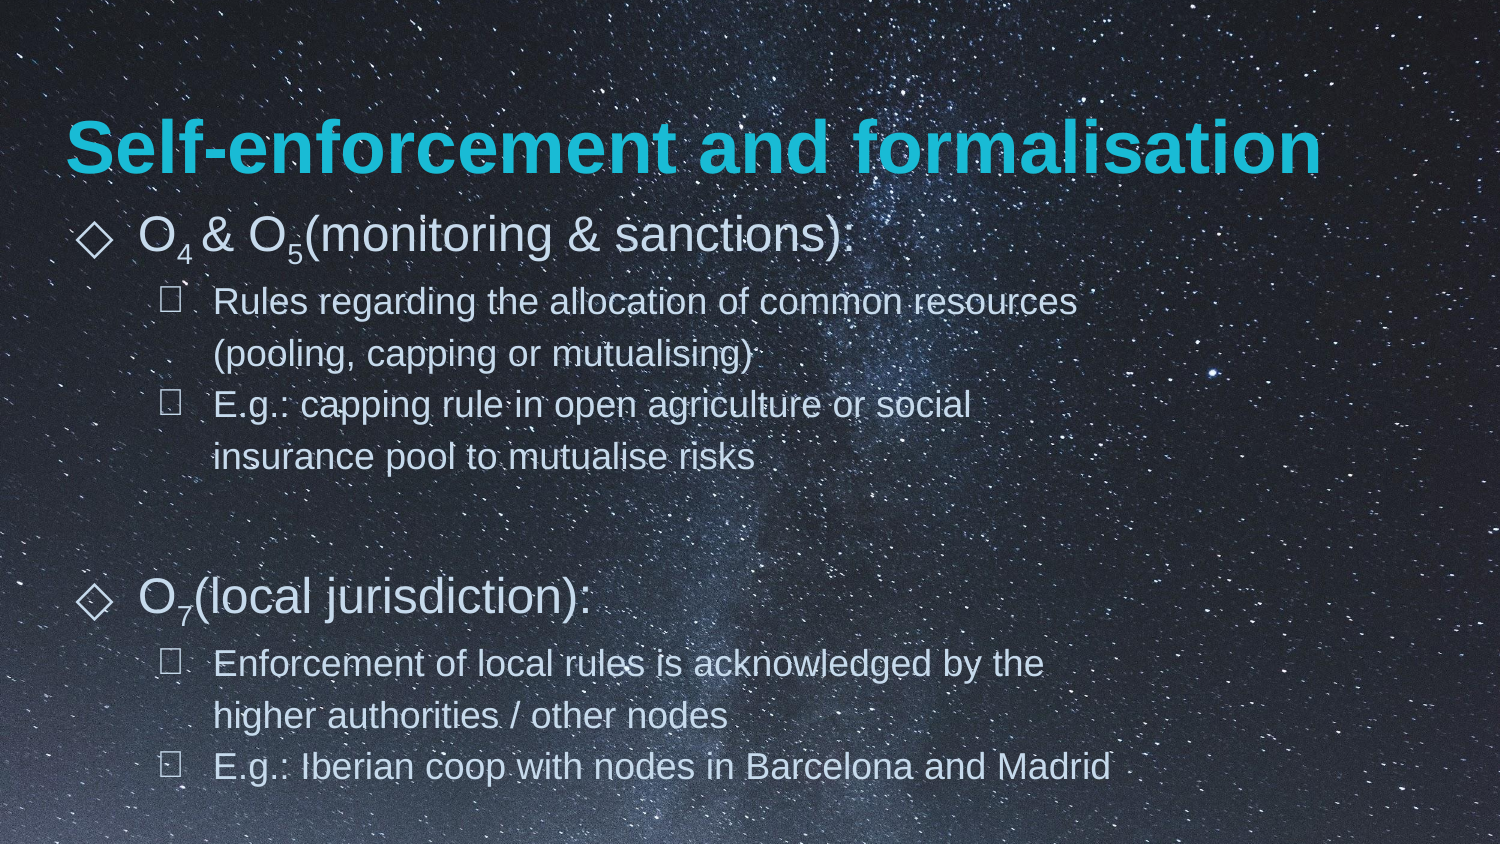

Self-enforcement and formalisation
# O4 & O5(monitoring & sanctions):
Rules regarding the allocation of common resources (pooling, capping or mutualising)
E.g.: capping rule in open agriculture or social insurance pool to mutualise risks
O7(local jurisdiction):
Enforcement of local rules is acknowledged by the higher authorities / other nodes
E.g.: Iberian coop with nodes in Barcelona and Madrid